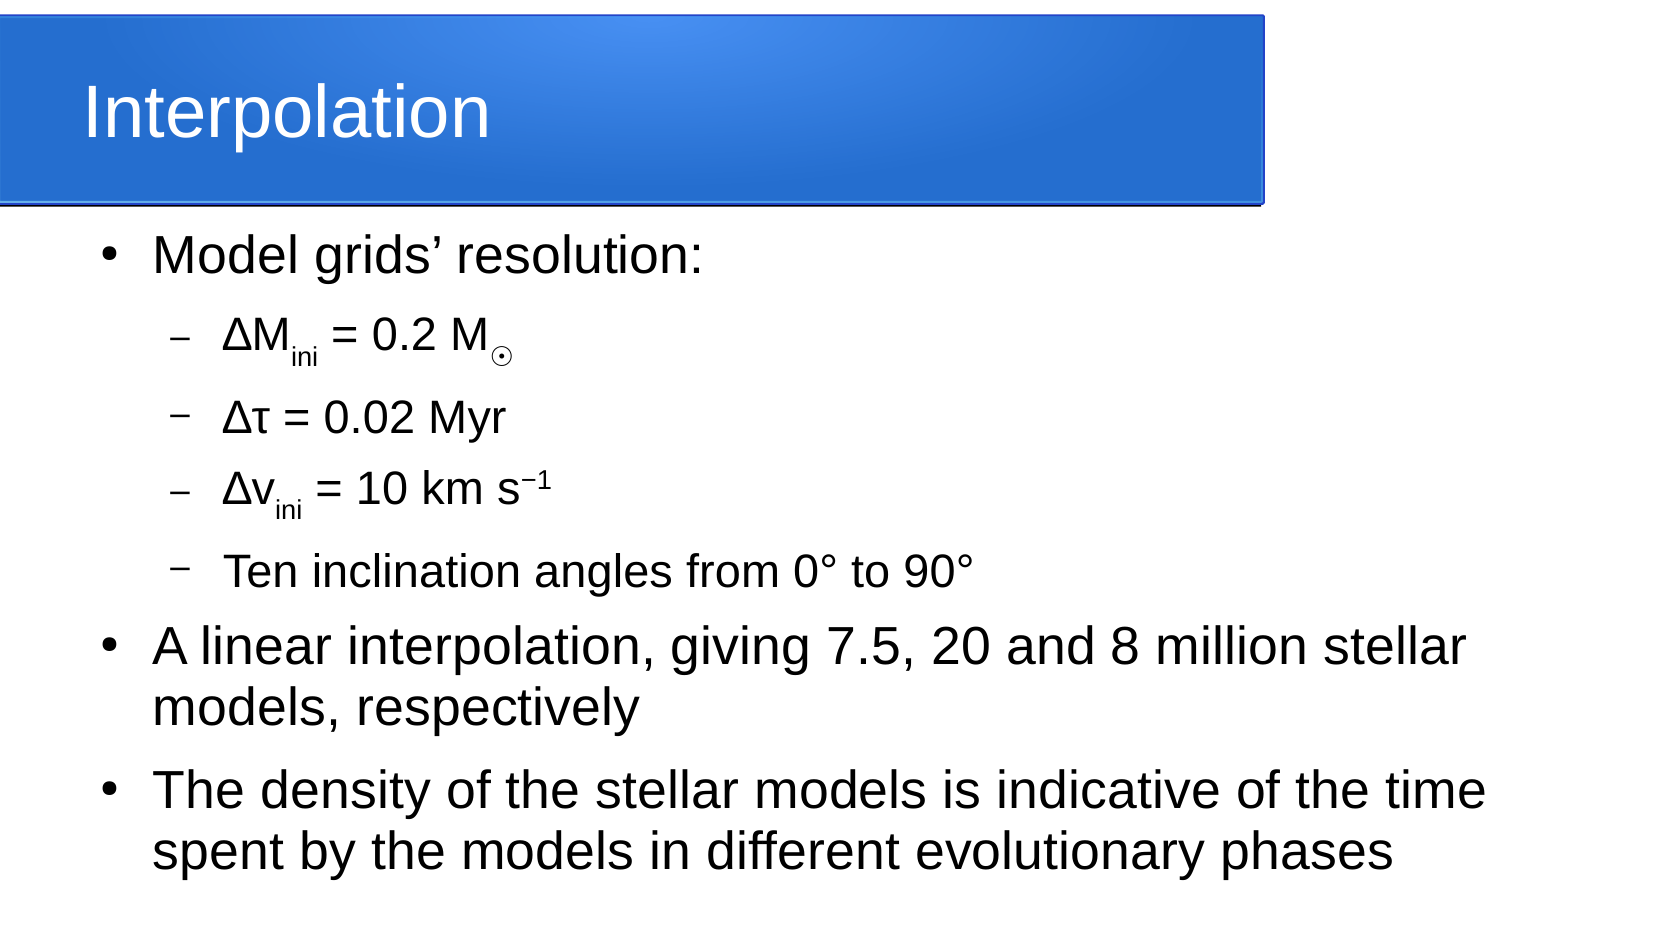

# Interpolation
Model grids’ resolution:
∆Mini = 0.2 M☉
∆τ = 0.02 Myr
∆vini = 10 km s−1
Ten inclination angles from 0° to 90°
A linear interpolation, giving 7.5, 20 and 8 million stellar models, respectively
The density of the stellar models is indicative of the time spent by the models in different evolutionary phases